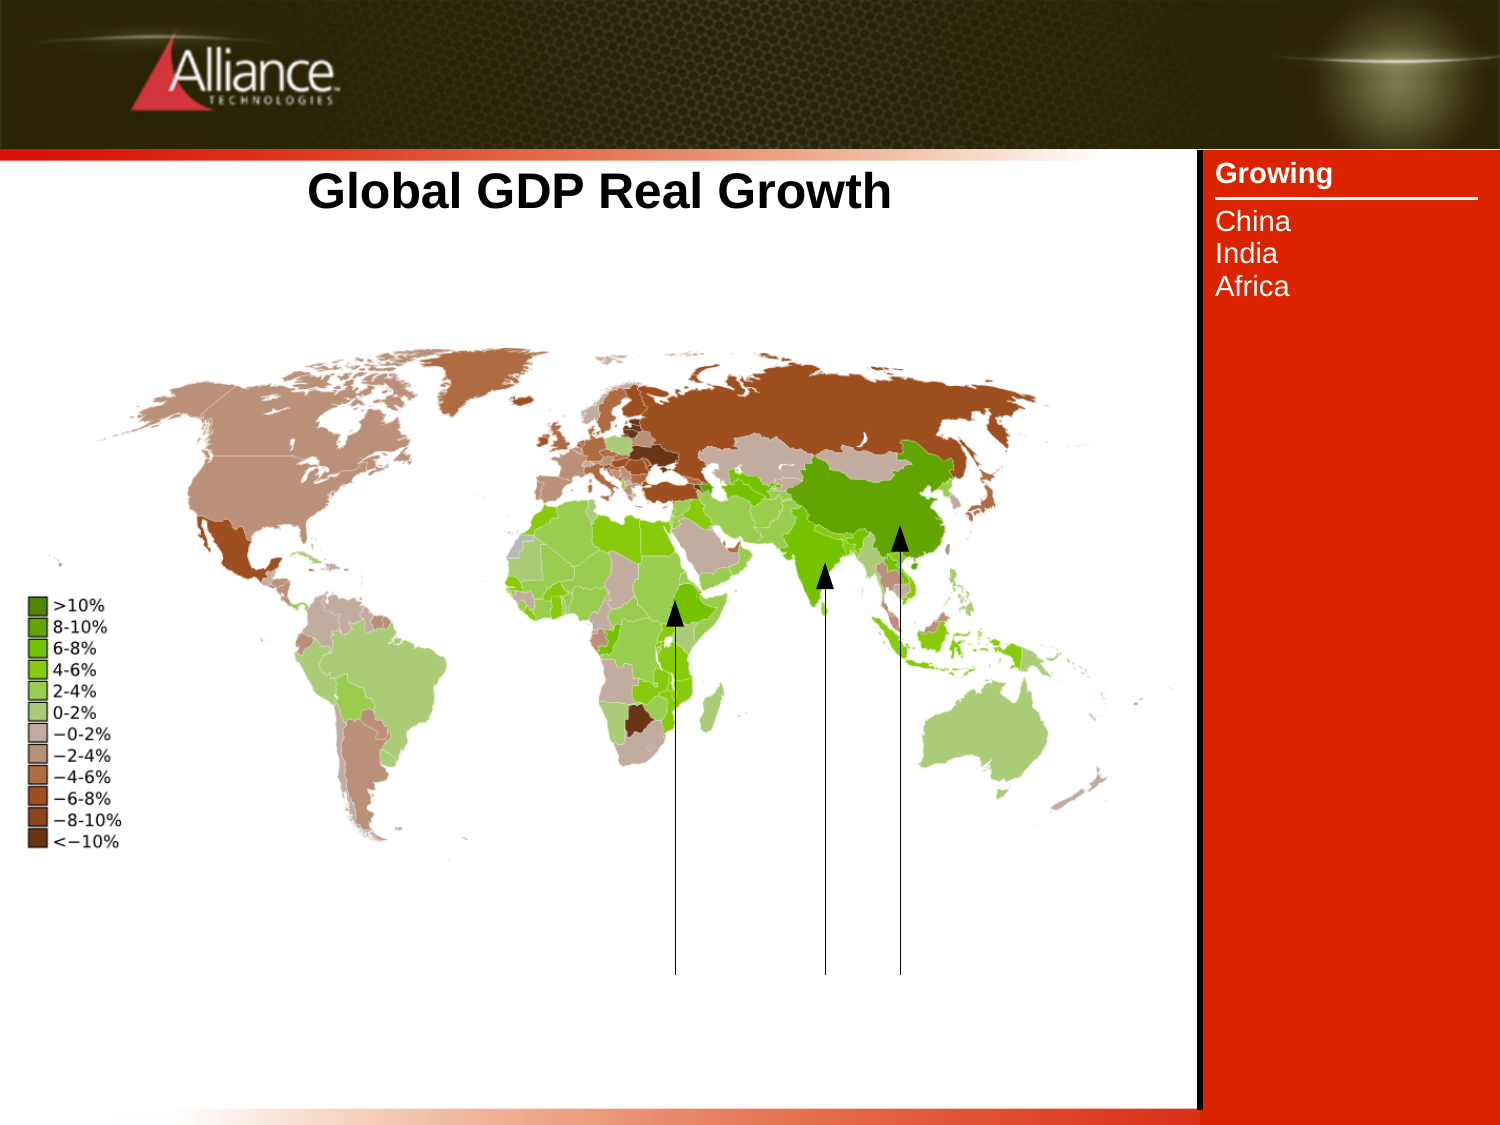

Growing
Global GDP Real Growth
China
India
Africa